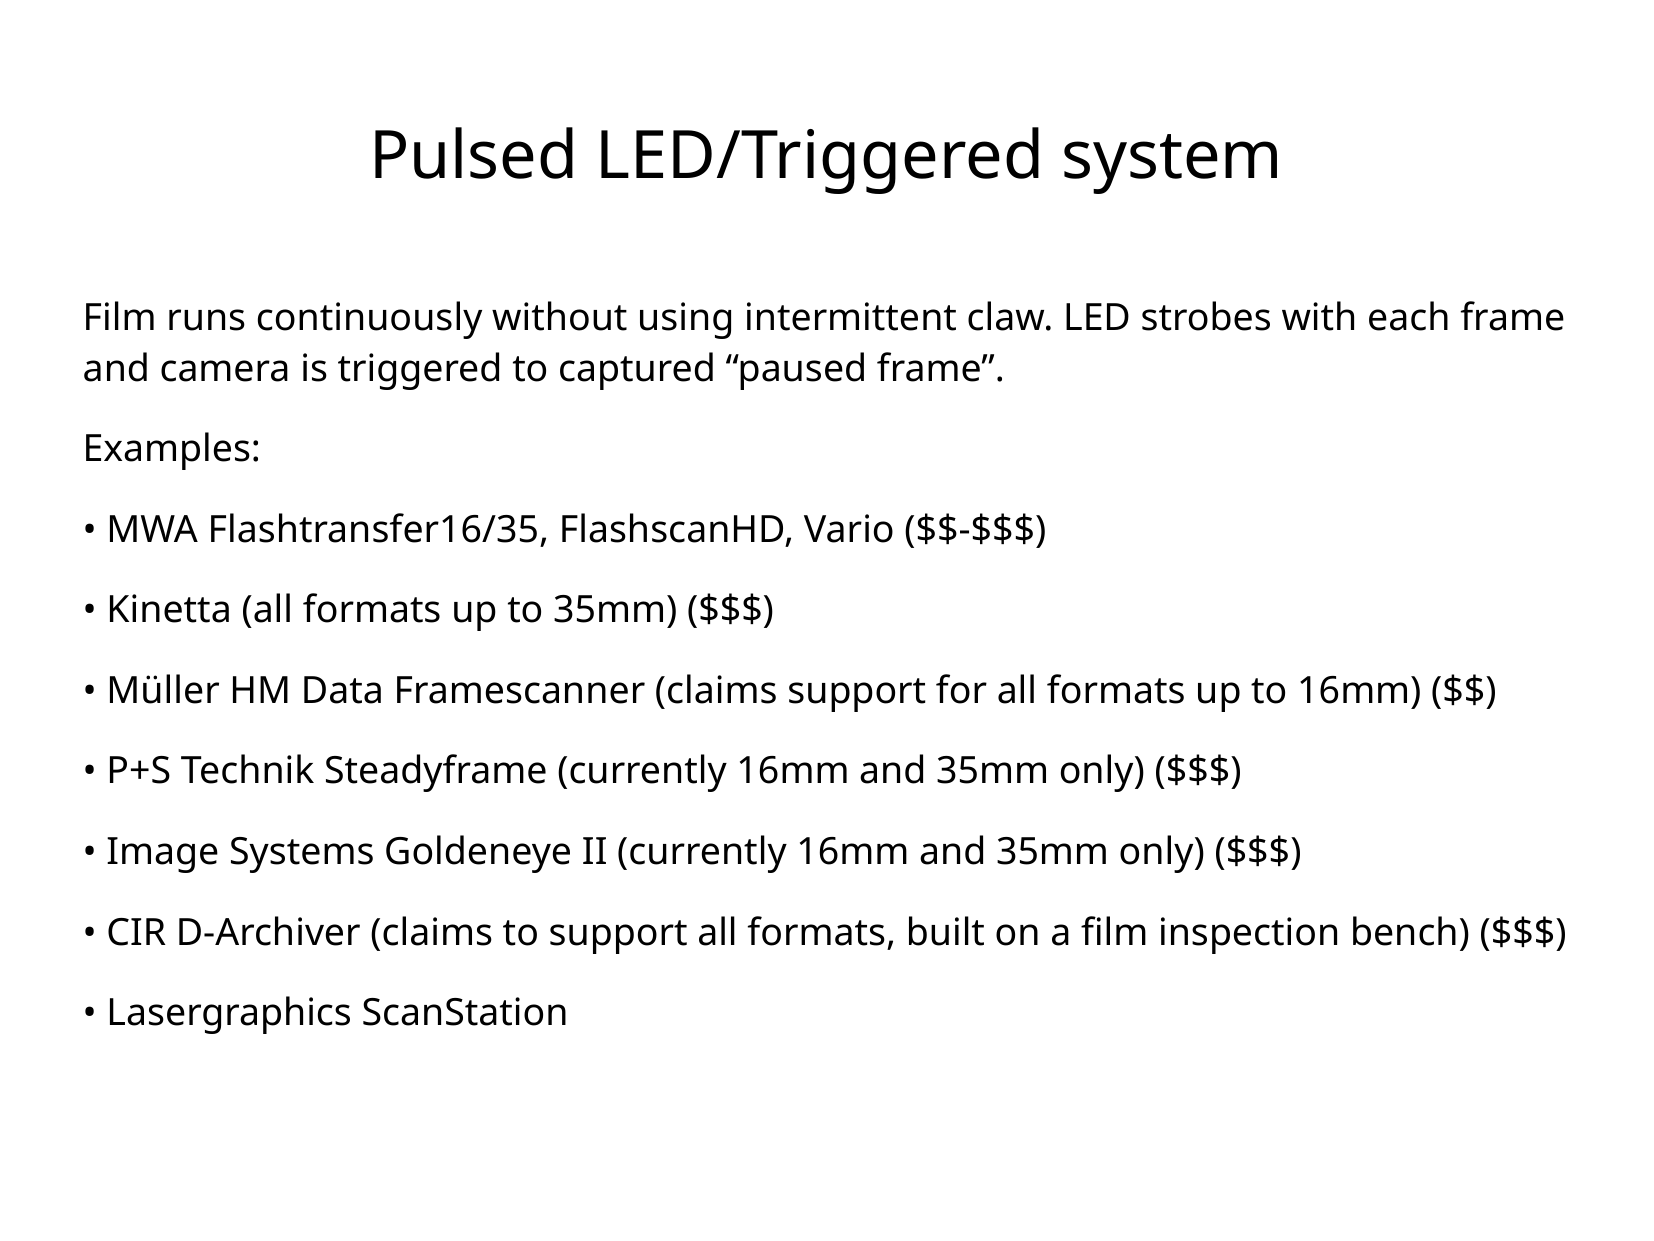

# Pulsed LED/Triggered system
Film runs continuously without using intermittent claw. LED strobes with each frame and camera is triggered to captured “paused frame”.
Examples:
• MWA Flashtransfer16/35, FlashscanHD, Vario ($$-$$$)
• Kinetta (all formats up to 35mm) ($$$)
• Müller HM Data Framescanner (claims support for all formats up to 16mm) ($$)
• P+S Technik Steadyframe (currently 16mm and 35mm only) ($$$)
• Image Systems Goldeneye II (currently 16mm and 35mm only) ($$$)
• CIR D-Archiver (claims to support all formats, built on a film inspection bench) ($$$)
• Lasergraphics ScanStation